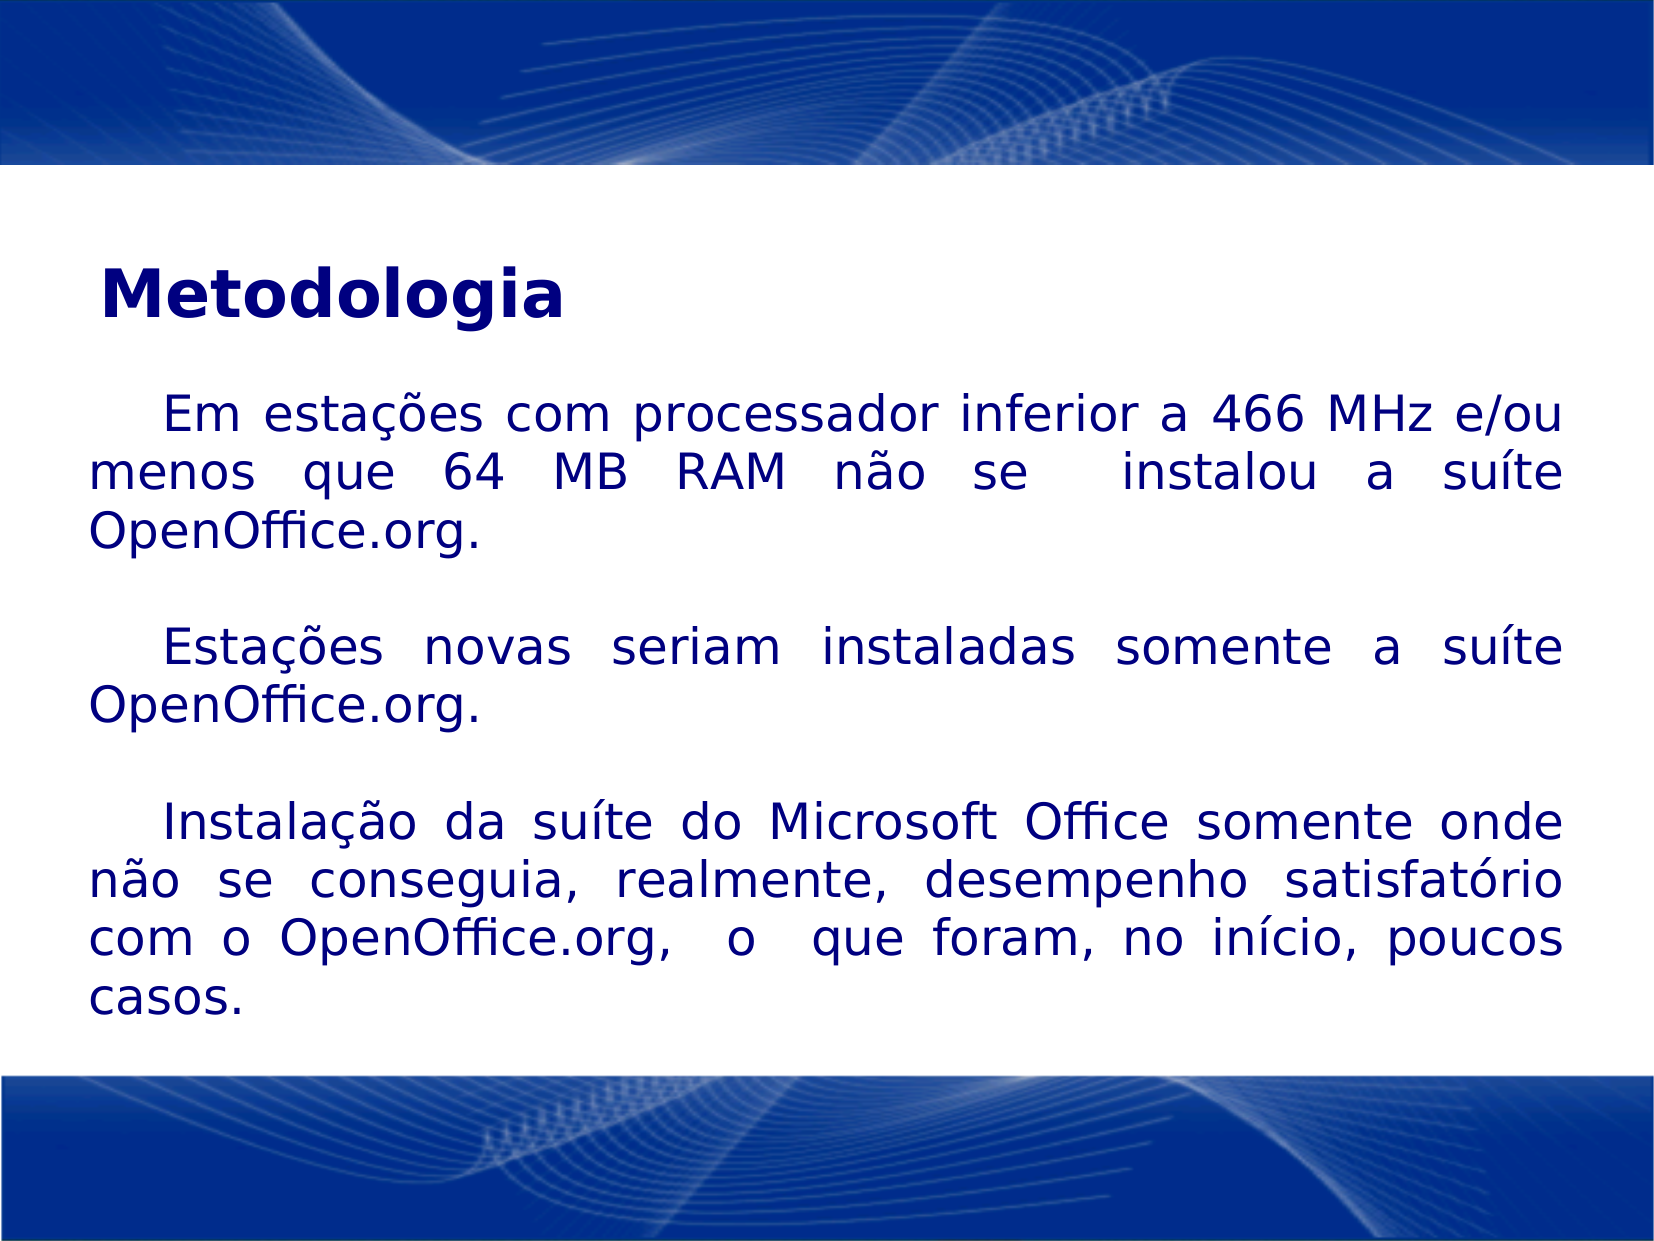

Metodologia
	Em estações com processador inferior a 466 MHz e/ou menos que 64 MB RAM não se instalou a suíte OpenOffice.org.
	Estações novas seriam instaladas somente a suíte OpenOffice.org.
	Instalação da suíte do Microsoft Office somente onde não se conseguia, realmente, desempenho satisfatório com o OpenOffice.org, o que foram, no início, poucos casos.